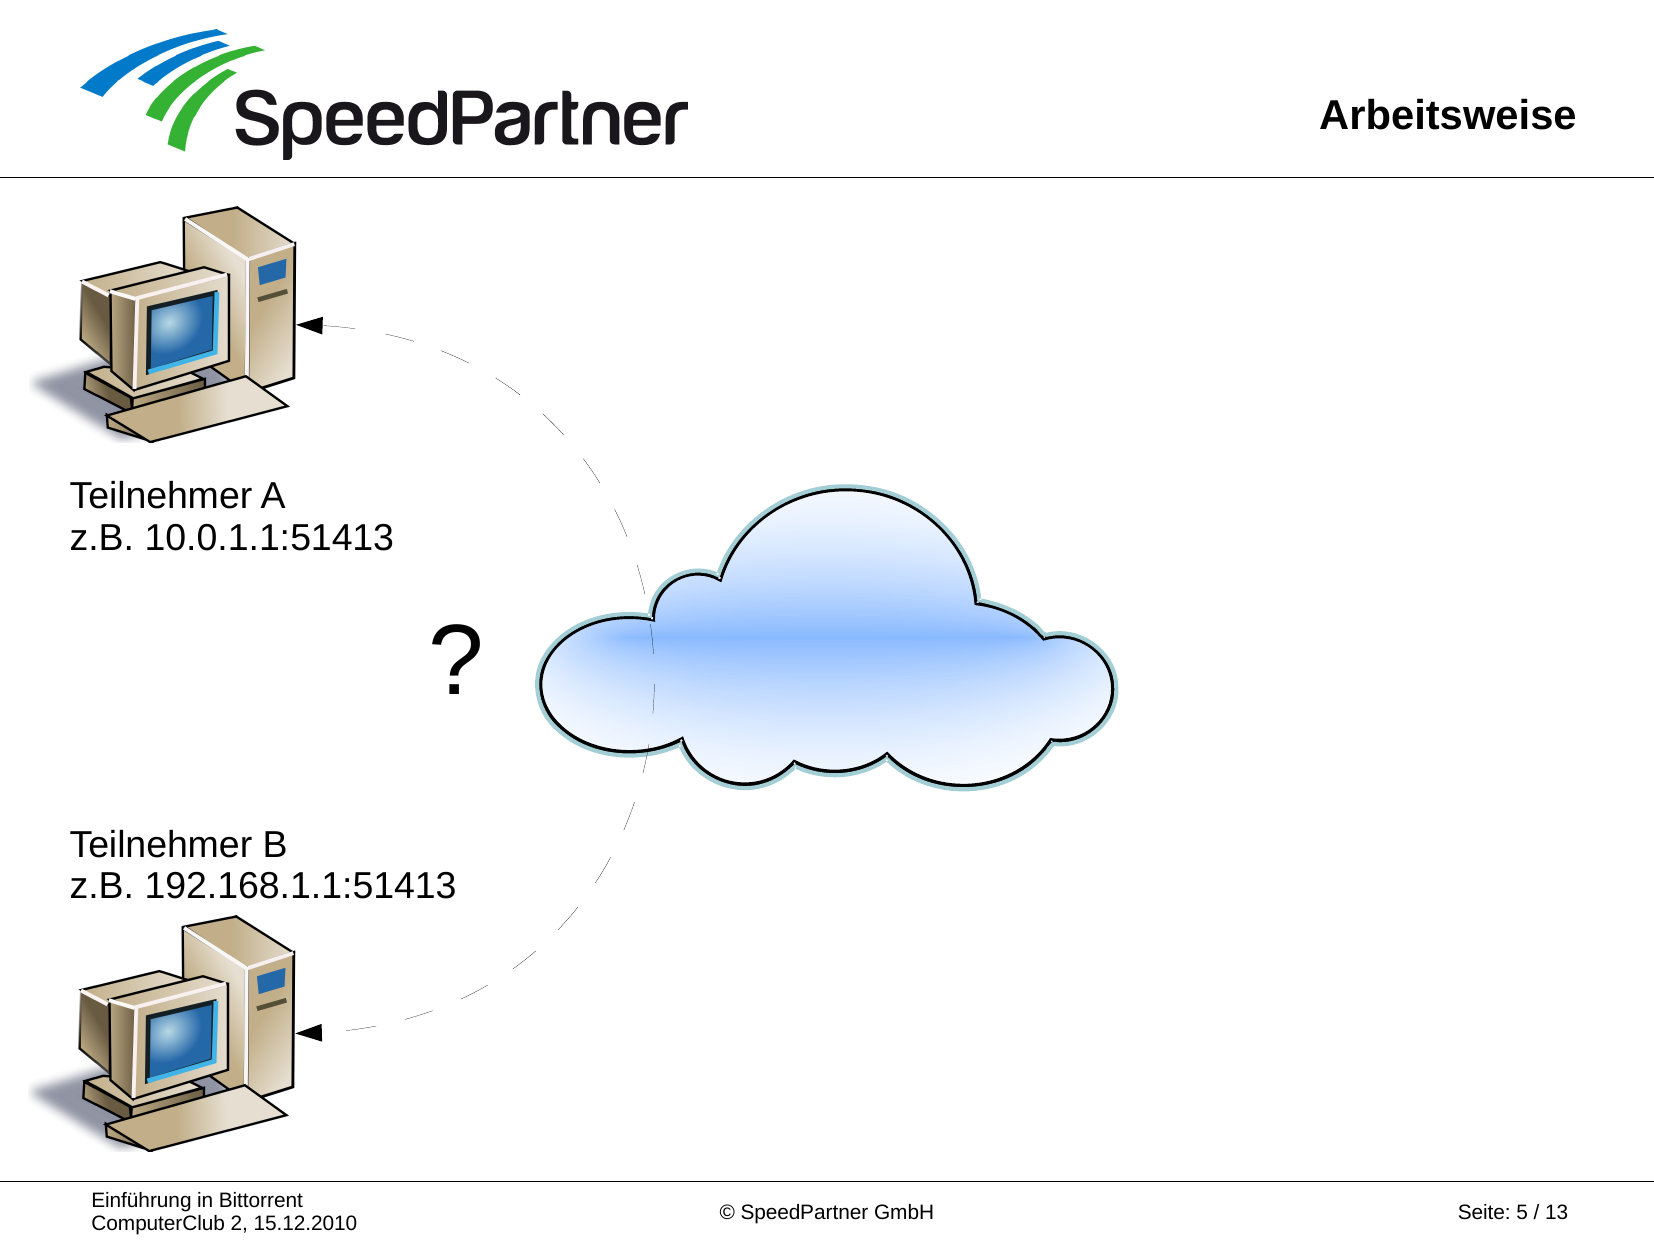

# Arbeitsweise
Teilnehmer A
z.B. 10.0.1.1:51413
?
Teilnehmer B
z.B. 192.168.1.1:51413